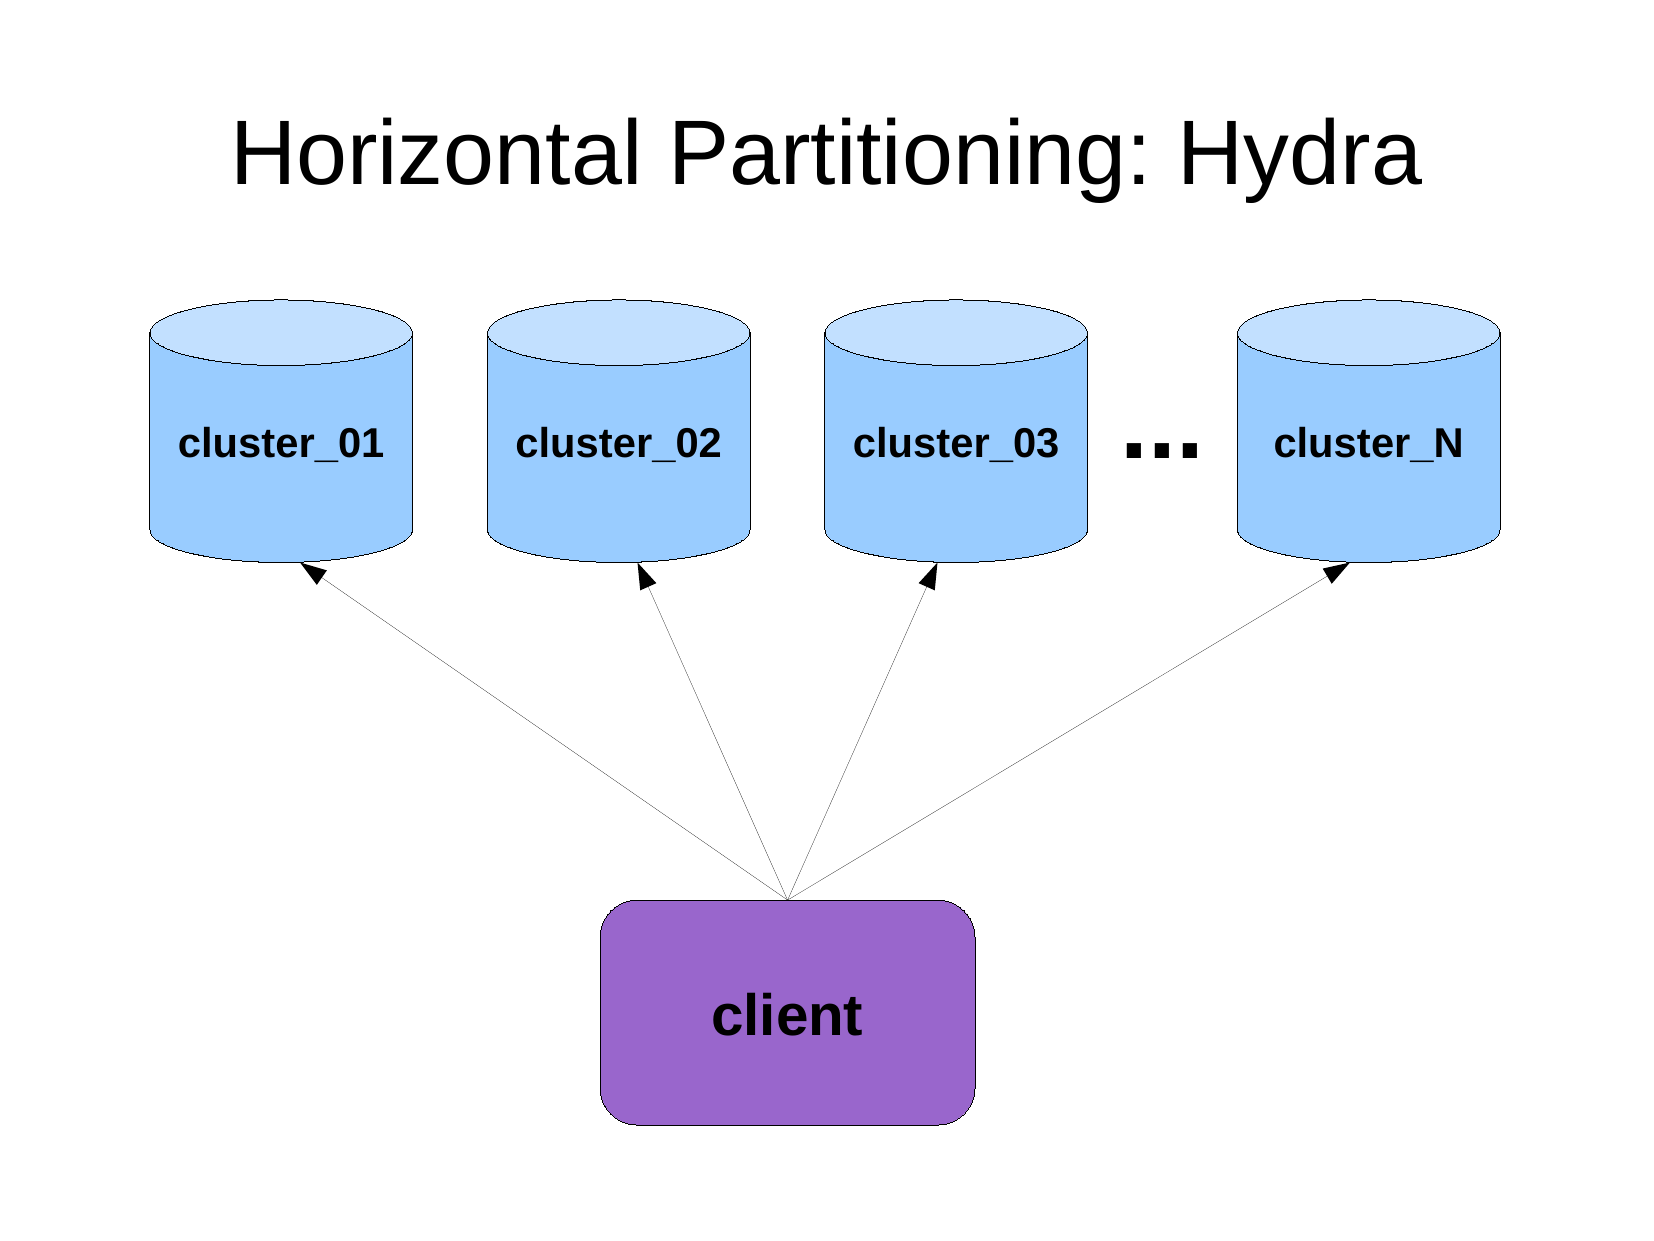

# Horizontal Partitioning: Hydra
...
cluster_01
cluster_02
cluster_03
cluster_N
client